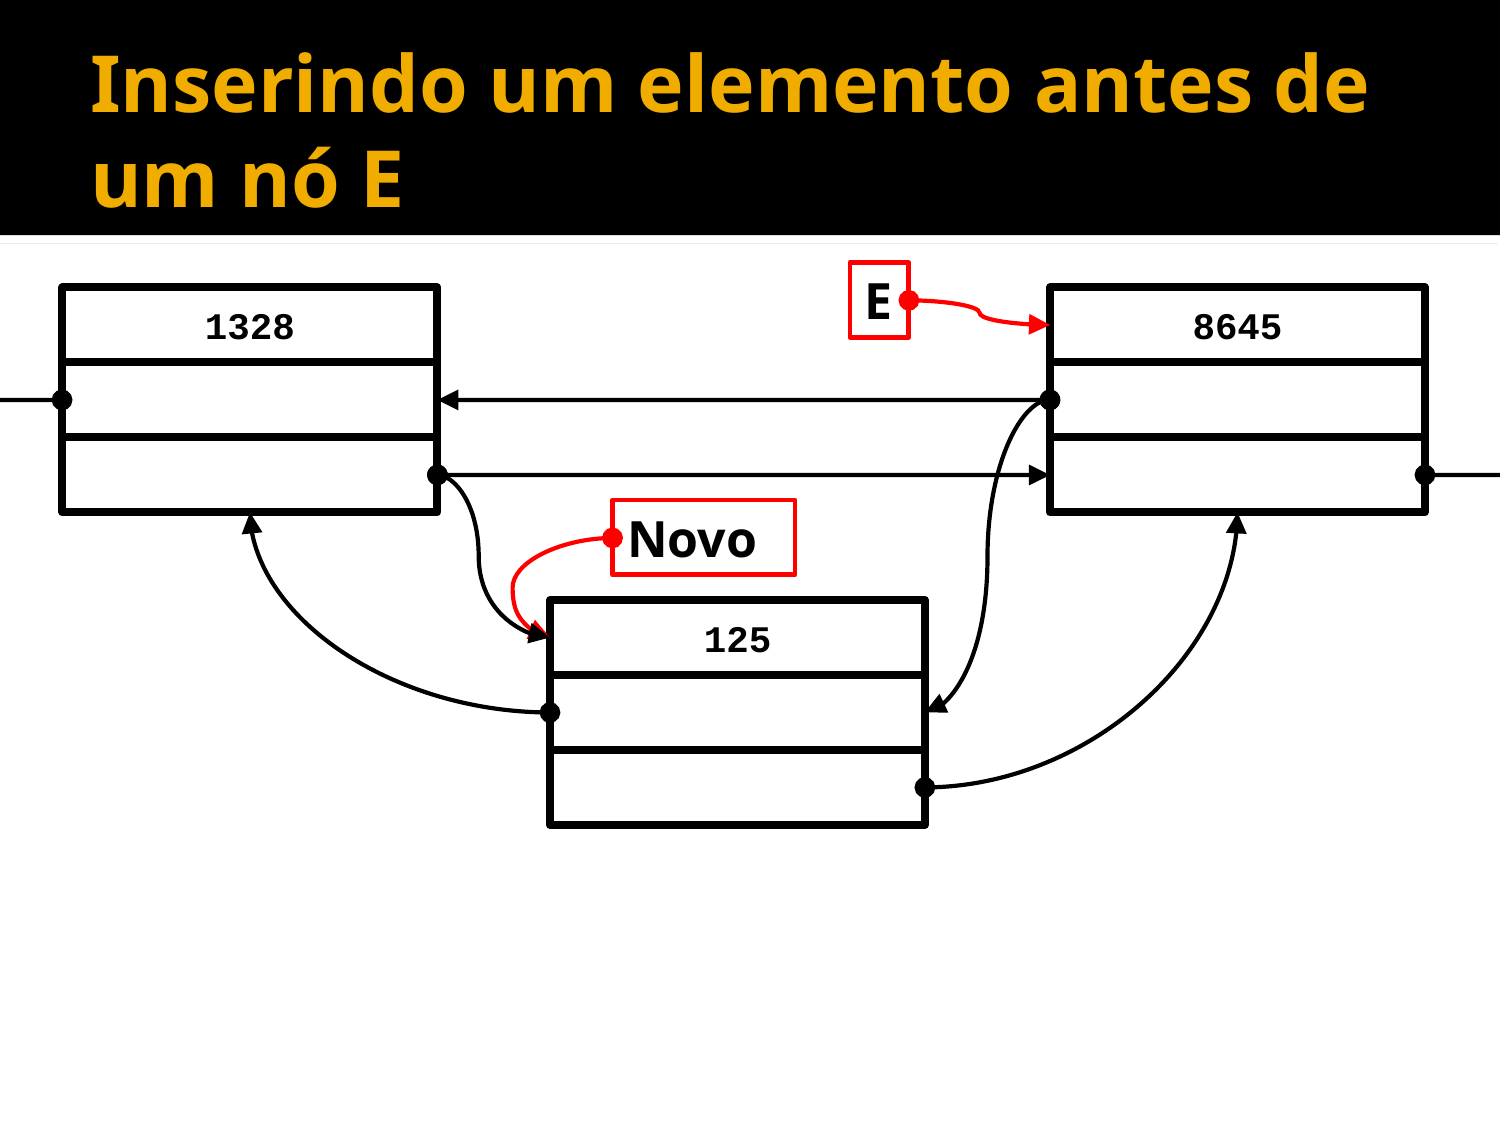

# Inserindo um elemento antes de um nó E
E
1328
8645
Novo
125